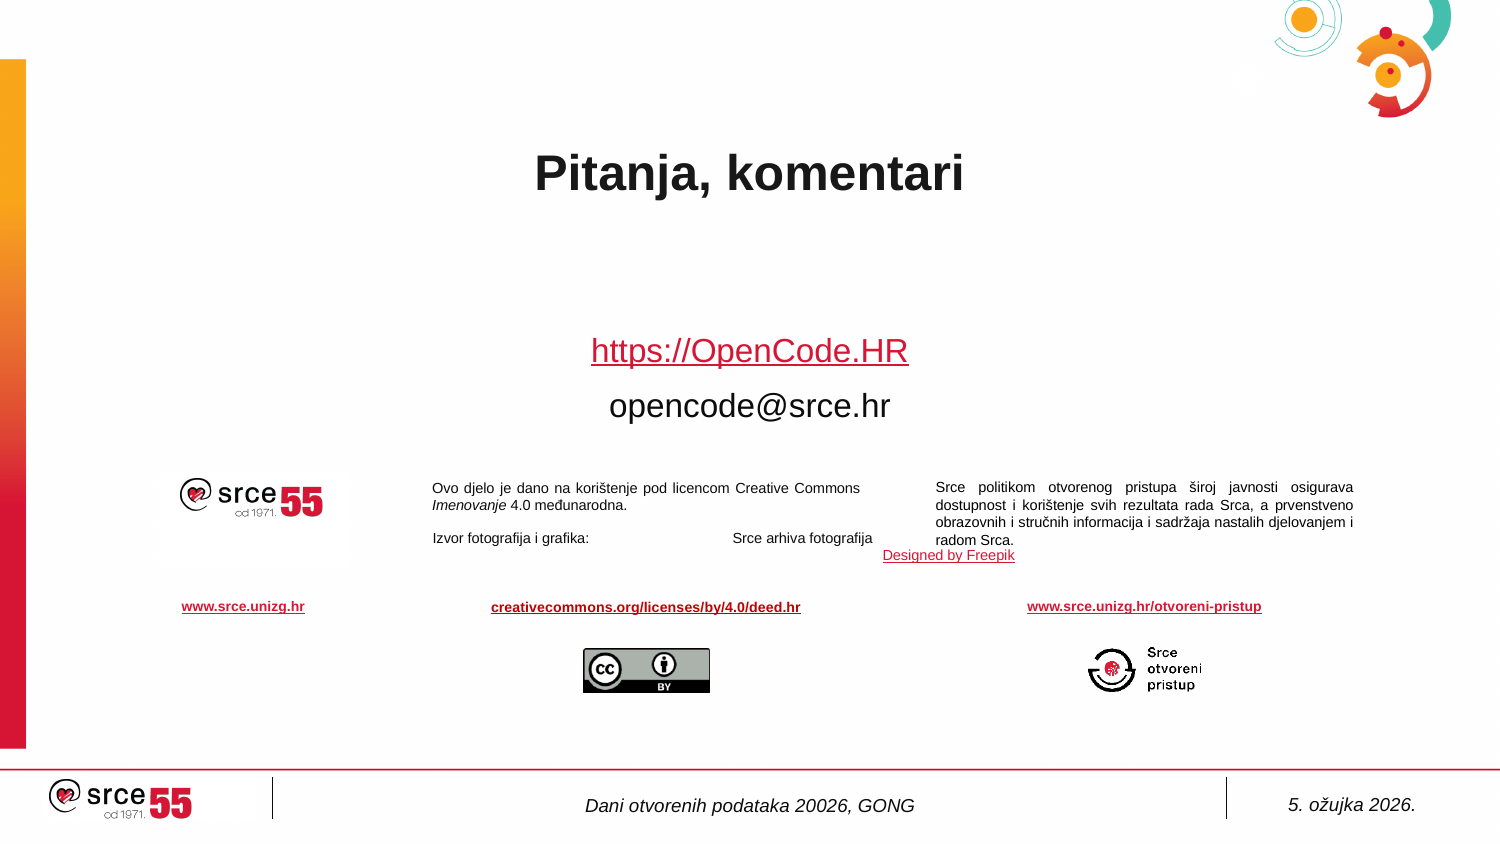

Pitanja, komentari
https://OpenCode.HR
opencode@srce.hr
Izvor fotografija i grafika: 	Srce arhiva fotografija
			Designed by Freepik
5. ožujka 2026.
Dani otvorenih podataka 20026, GONG